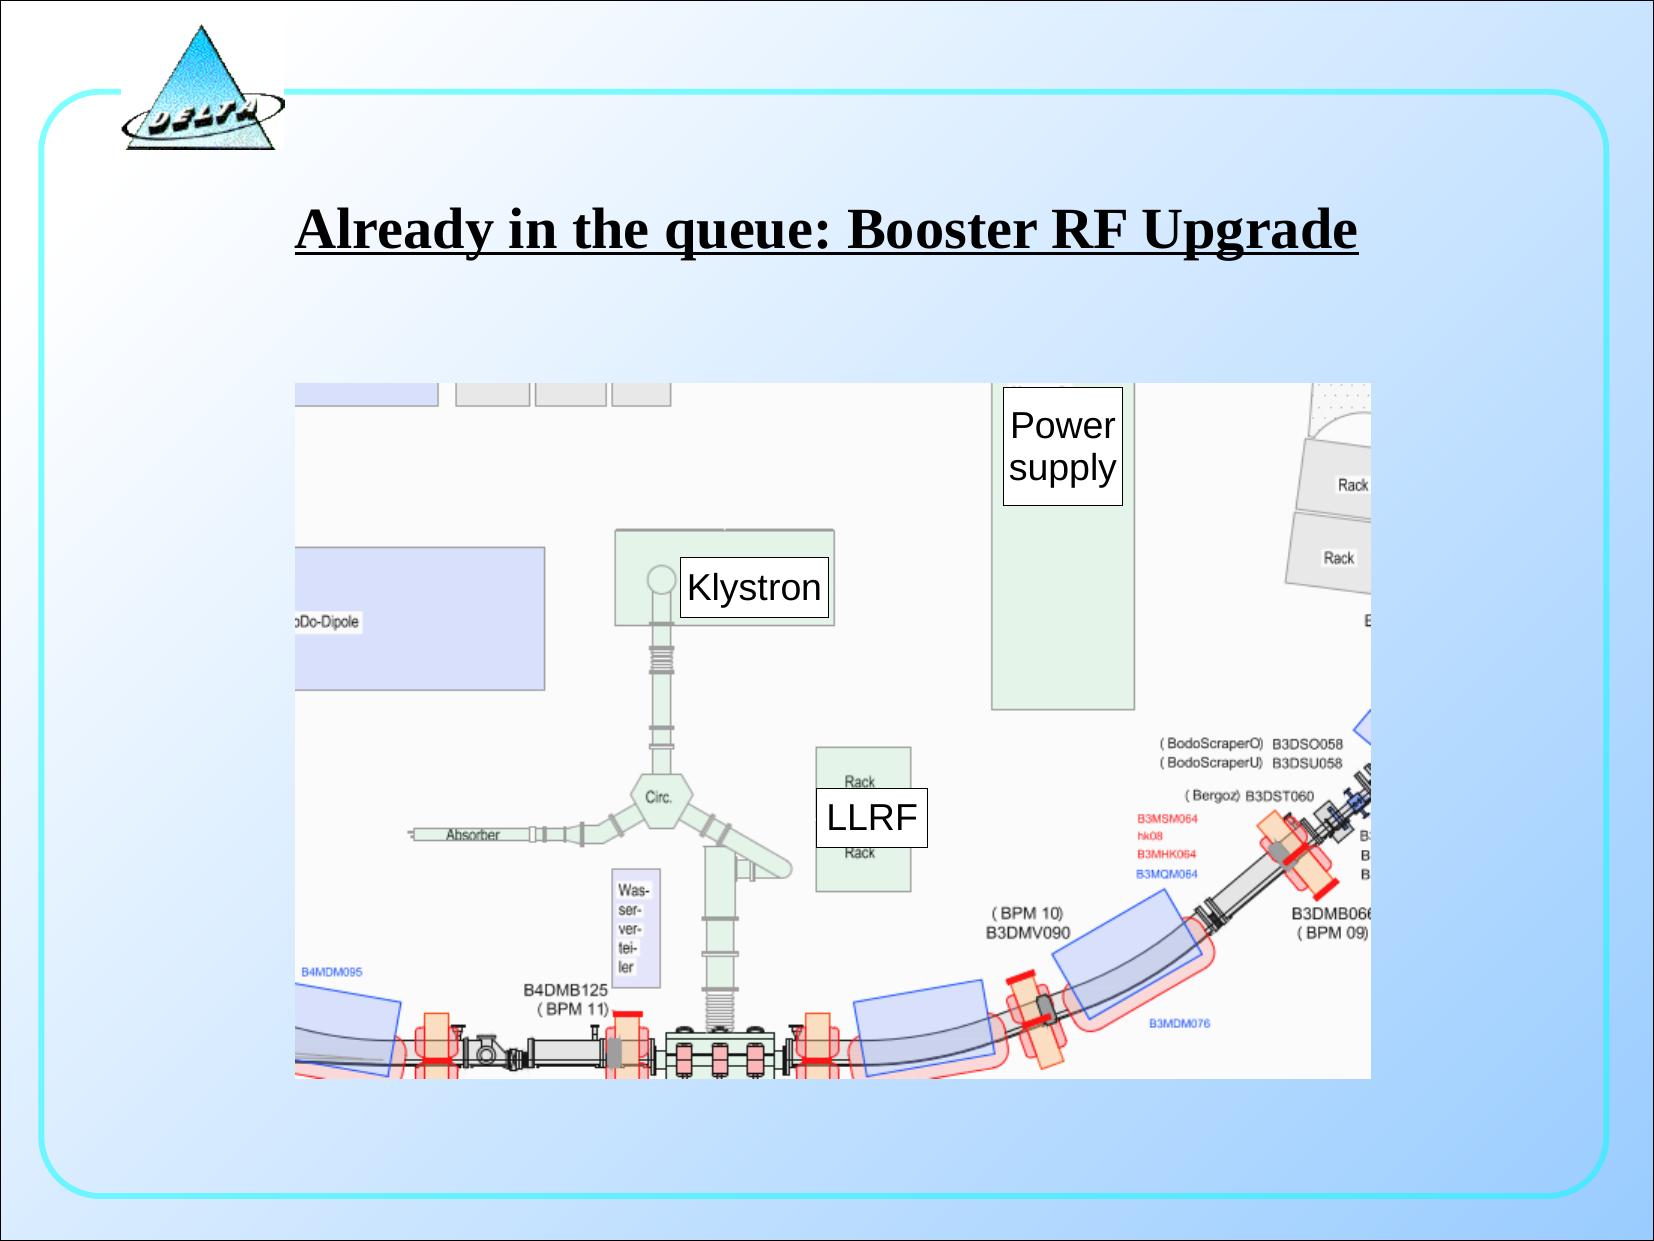

Already in the queue: Booster RF Upgrade
Solid state
amplifier
Power
supply
Klystron
LLRF